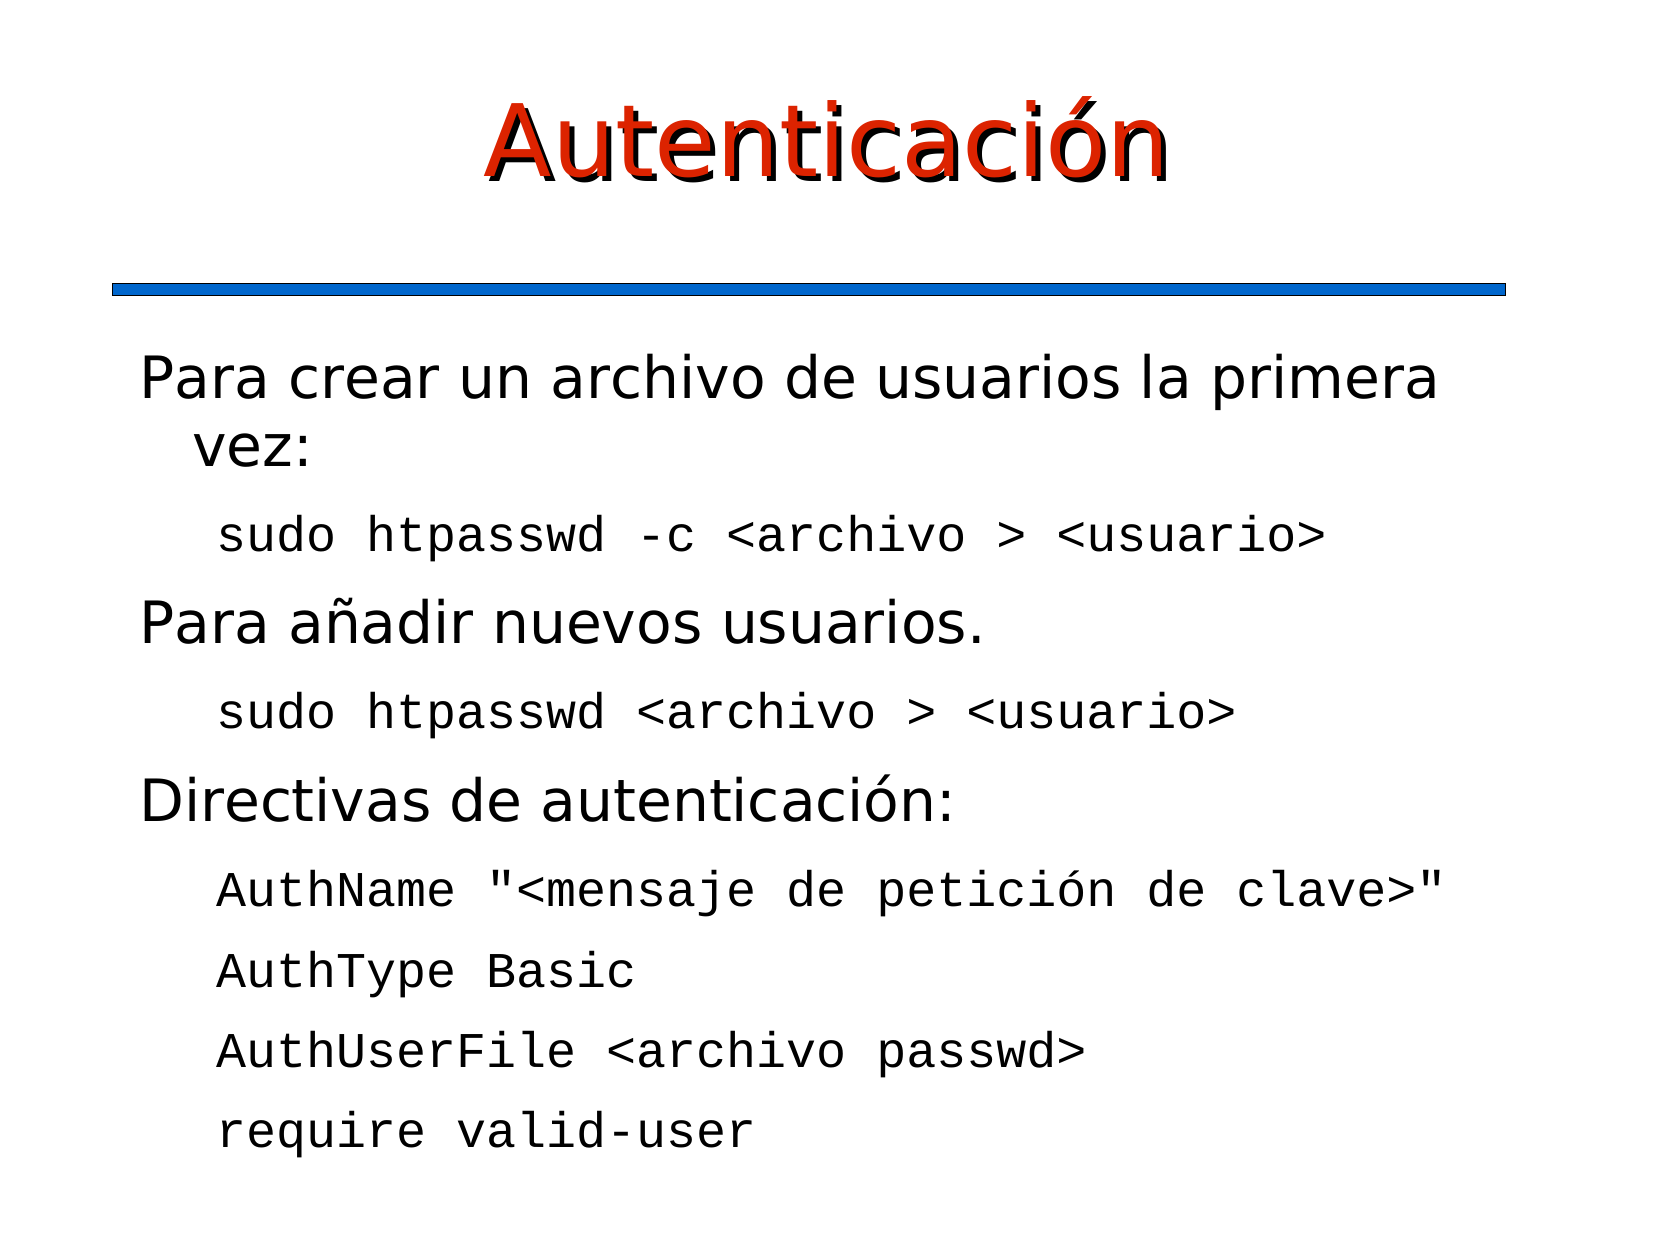

# Autenticación
Para crear un archivo de usuarios la primera vez:
sudo htpasswd -c <archivo > <usuario>
Para añadir nuevos usuarios.
sudo htpasswd <archivo > <usuario>
Directivas de autenticación:
AuthName "<mensaje de petición de clave>"
AuthType Basic
AuthUserFile <archivo passwd>
require valid-user